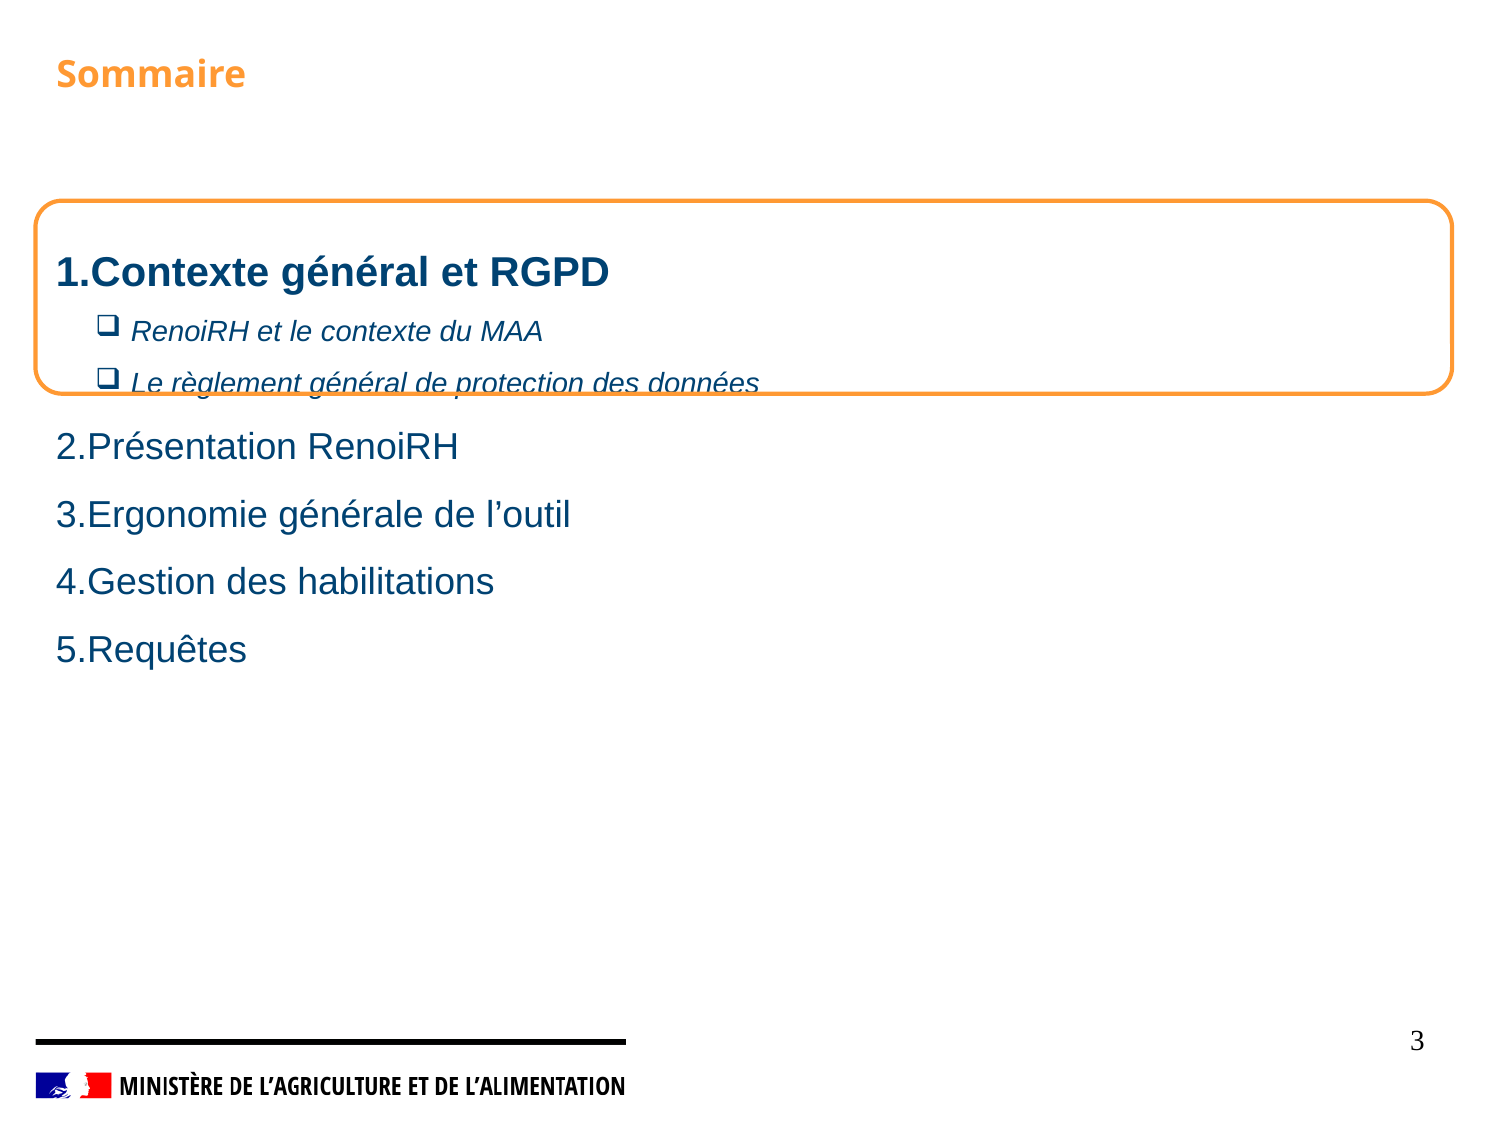

Sommaire
Contexte général et RGPD
RenoiRH et le contexte du MAA
Le règlement général de protection des données
Présentation RenoiRH
Ergonomie générale de l’outil
Gestion des habilitations
Requêtes